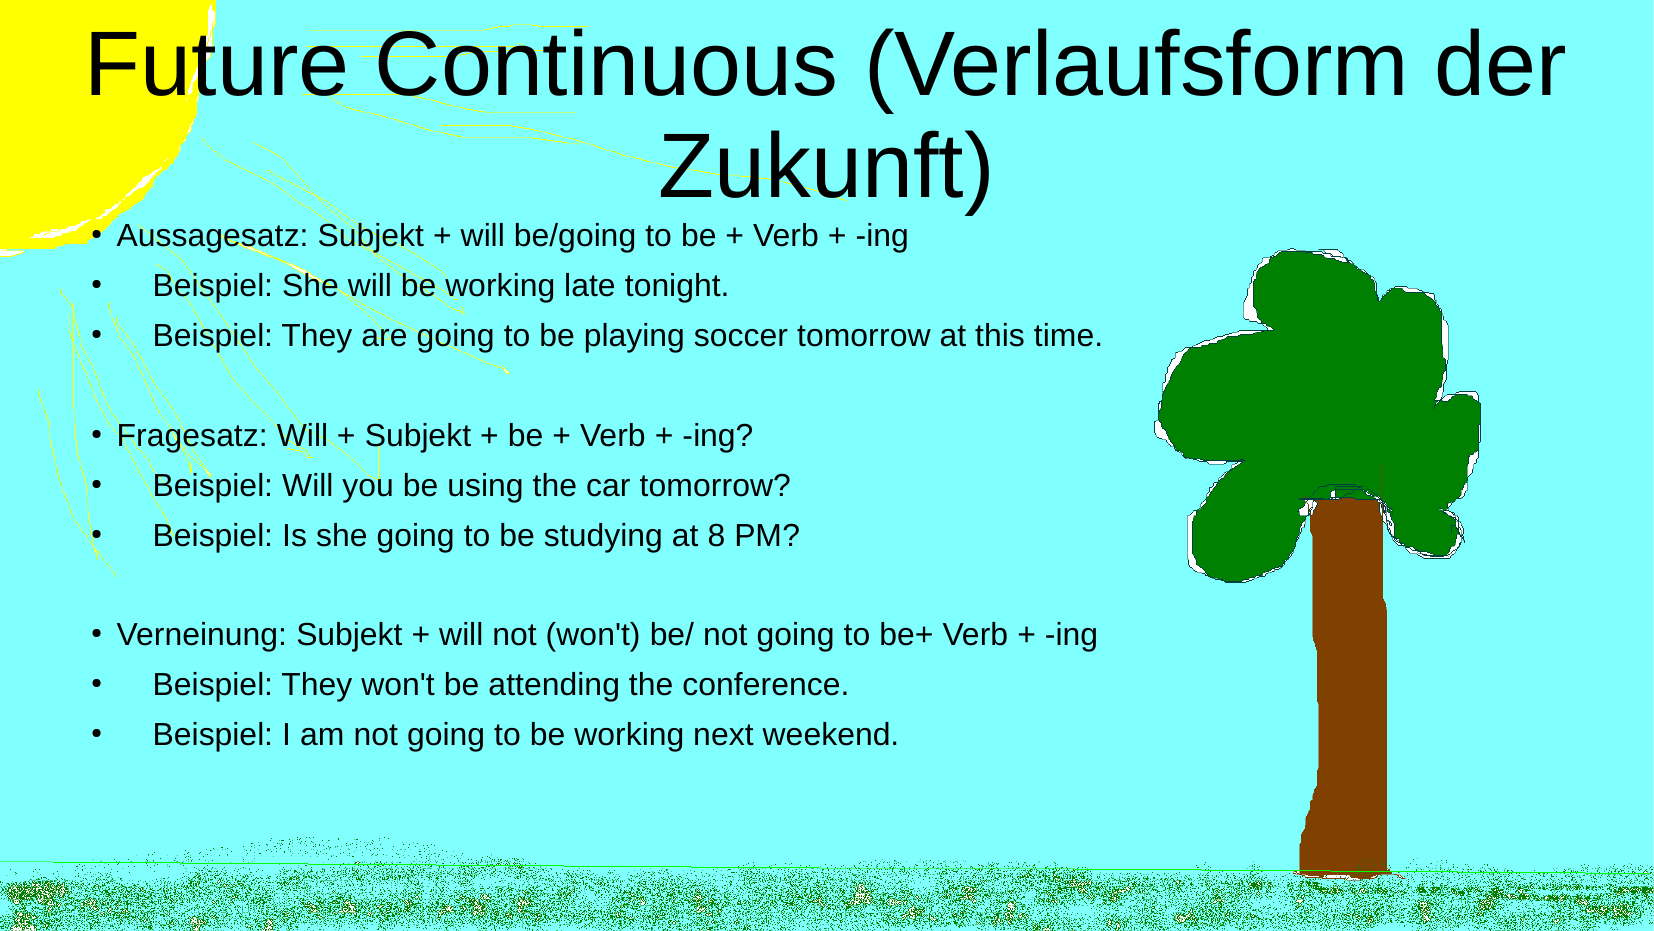

# Future Continuous (Verlaufsform der Zukunft)
Aussagesatz: Subjekt + will be/going to be + Verb + -ing
 Beispiel: She will be working late tonight.
 Beispiel: They are going to be playing soccer tomorrow at this time.
Fragesatz: Will + Subjekt + be + Verb + -ing?
 Beispiel: Will you be using the car tomorrow?
 Beispiel: Is she going to be studying at 8 PM?
Verneinung: Subjekt + will not (won't) be/ not going to be+ Verb + -ing
 Beispiel: They won't be attending the conference.
 Beispiel: I am not going to be working next weekend.